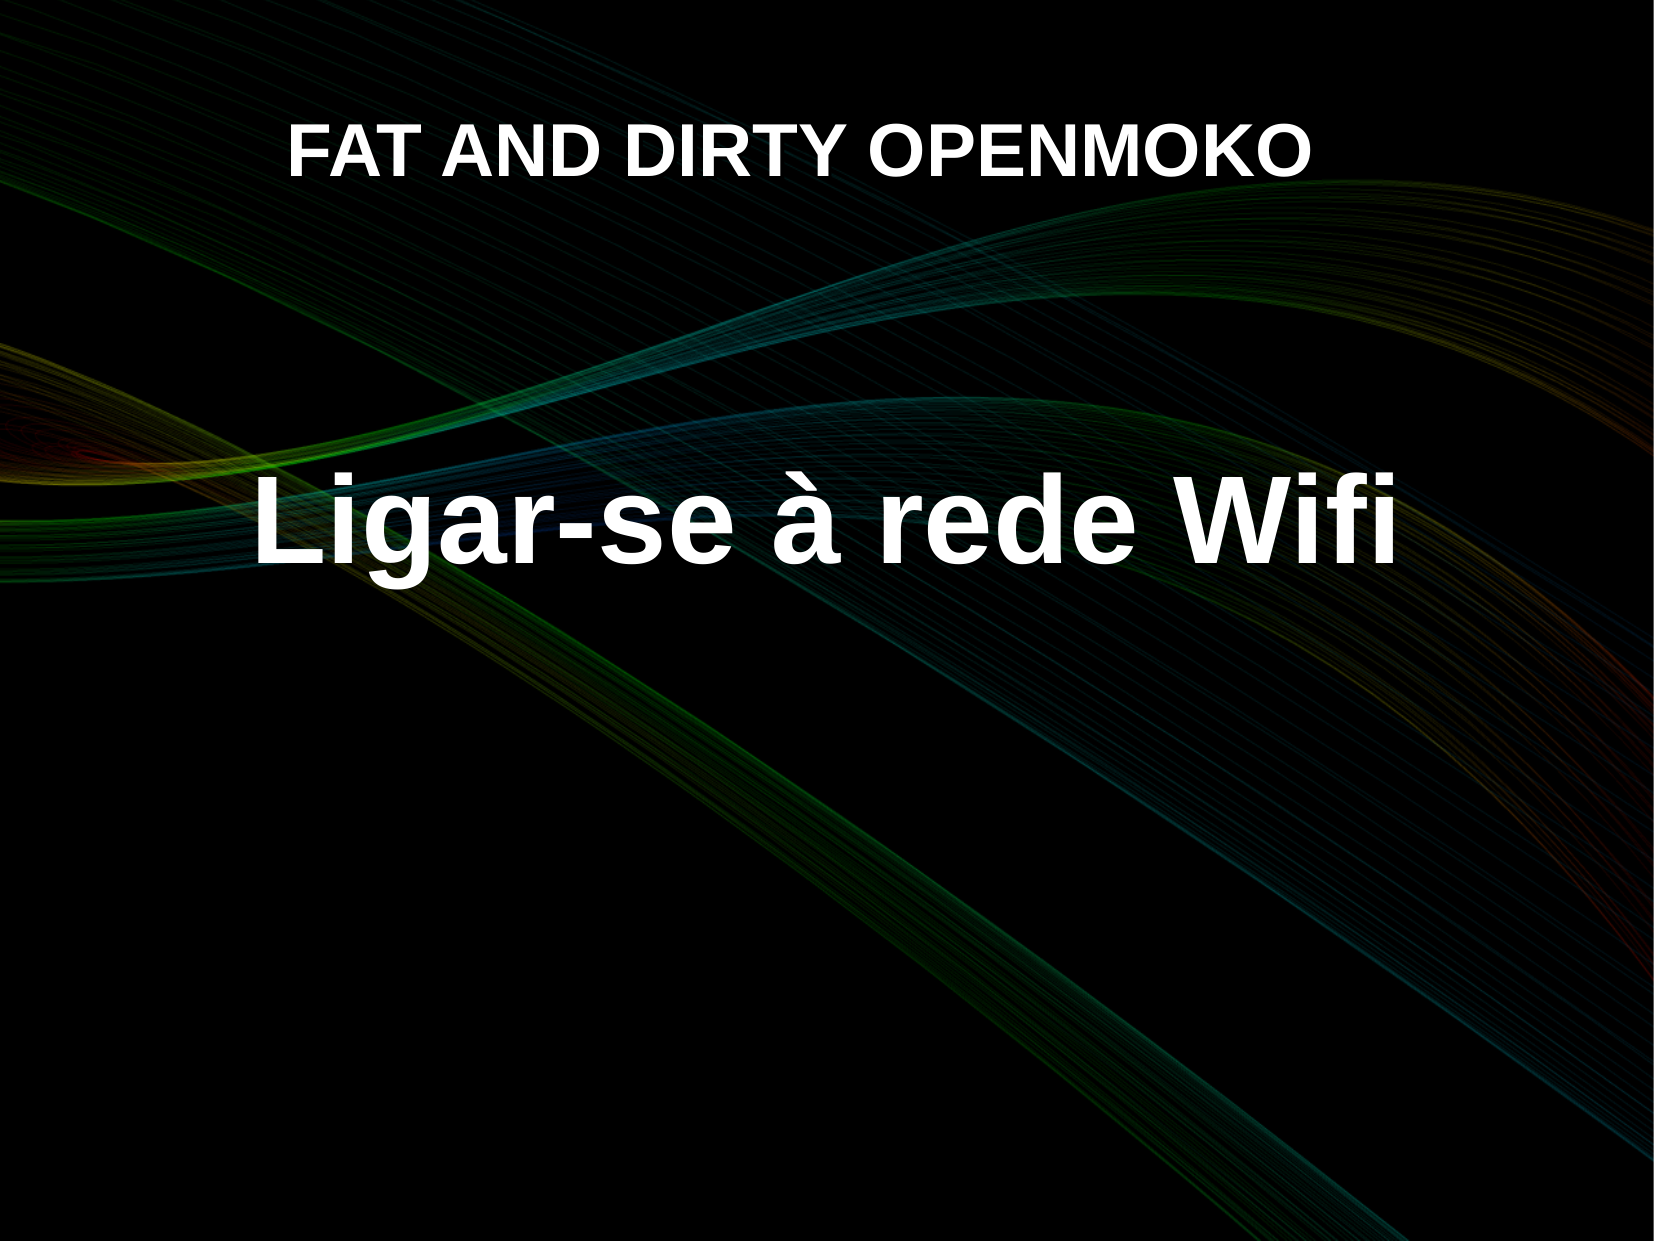

# FAT AND DIRTY OPENMOKO
Ligar-se à rede Wifi